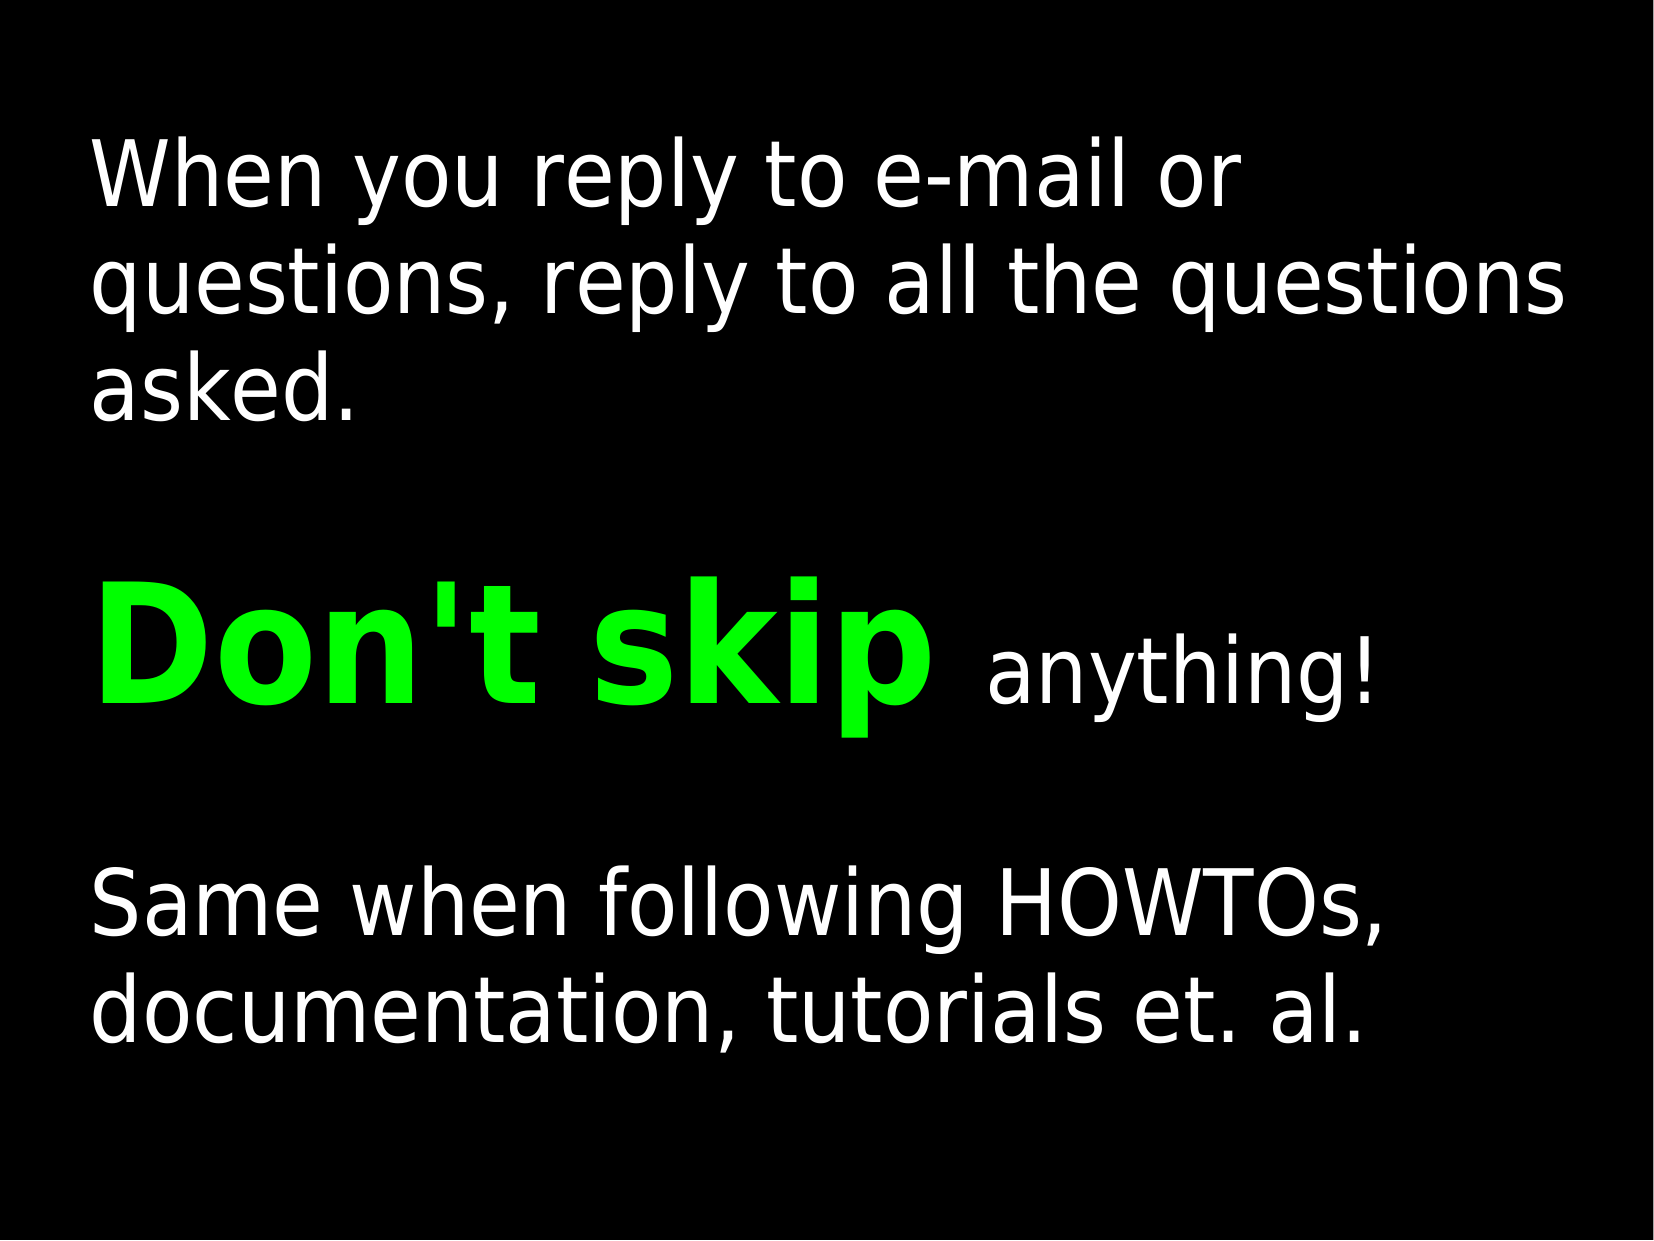

When you reply to e-mail or questions, reply to all the questions asked.
Don't skip anything!
Same when following HOWTOs, documentation, tutorials et. al.